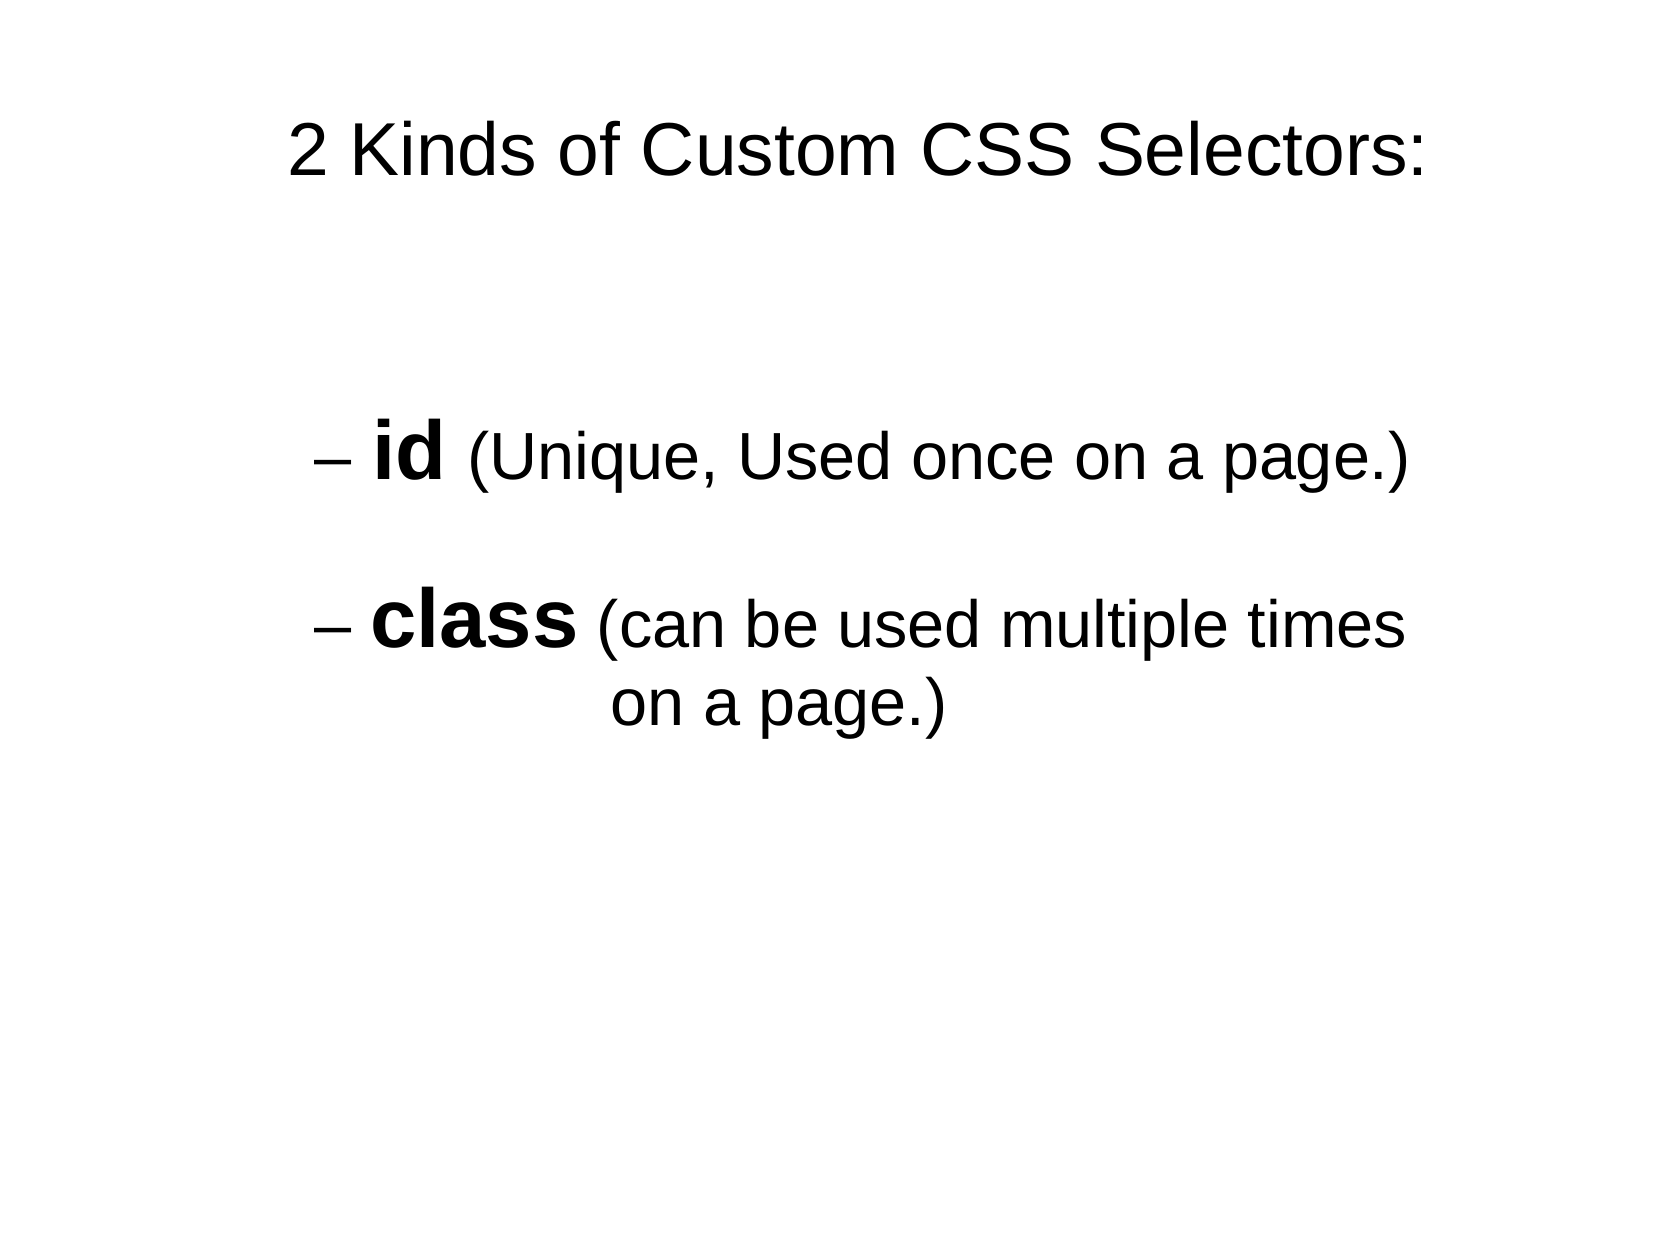

2 Kinds of Custom CSS Selectors:
– id (Unique, Used once on a page.)
– class (can be used multiple times
 on a page.)